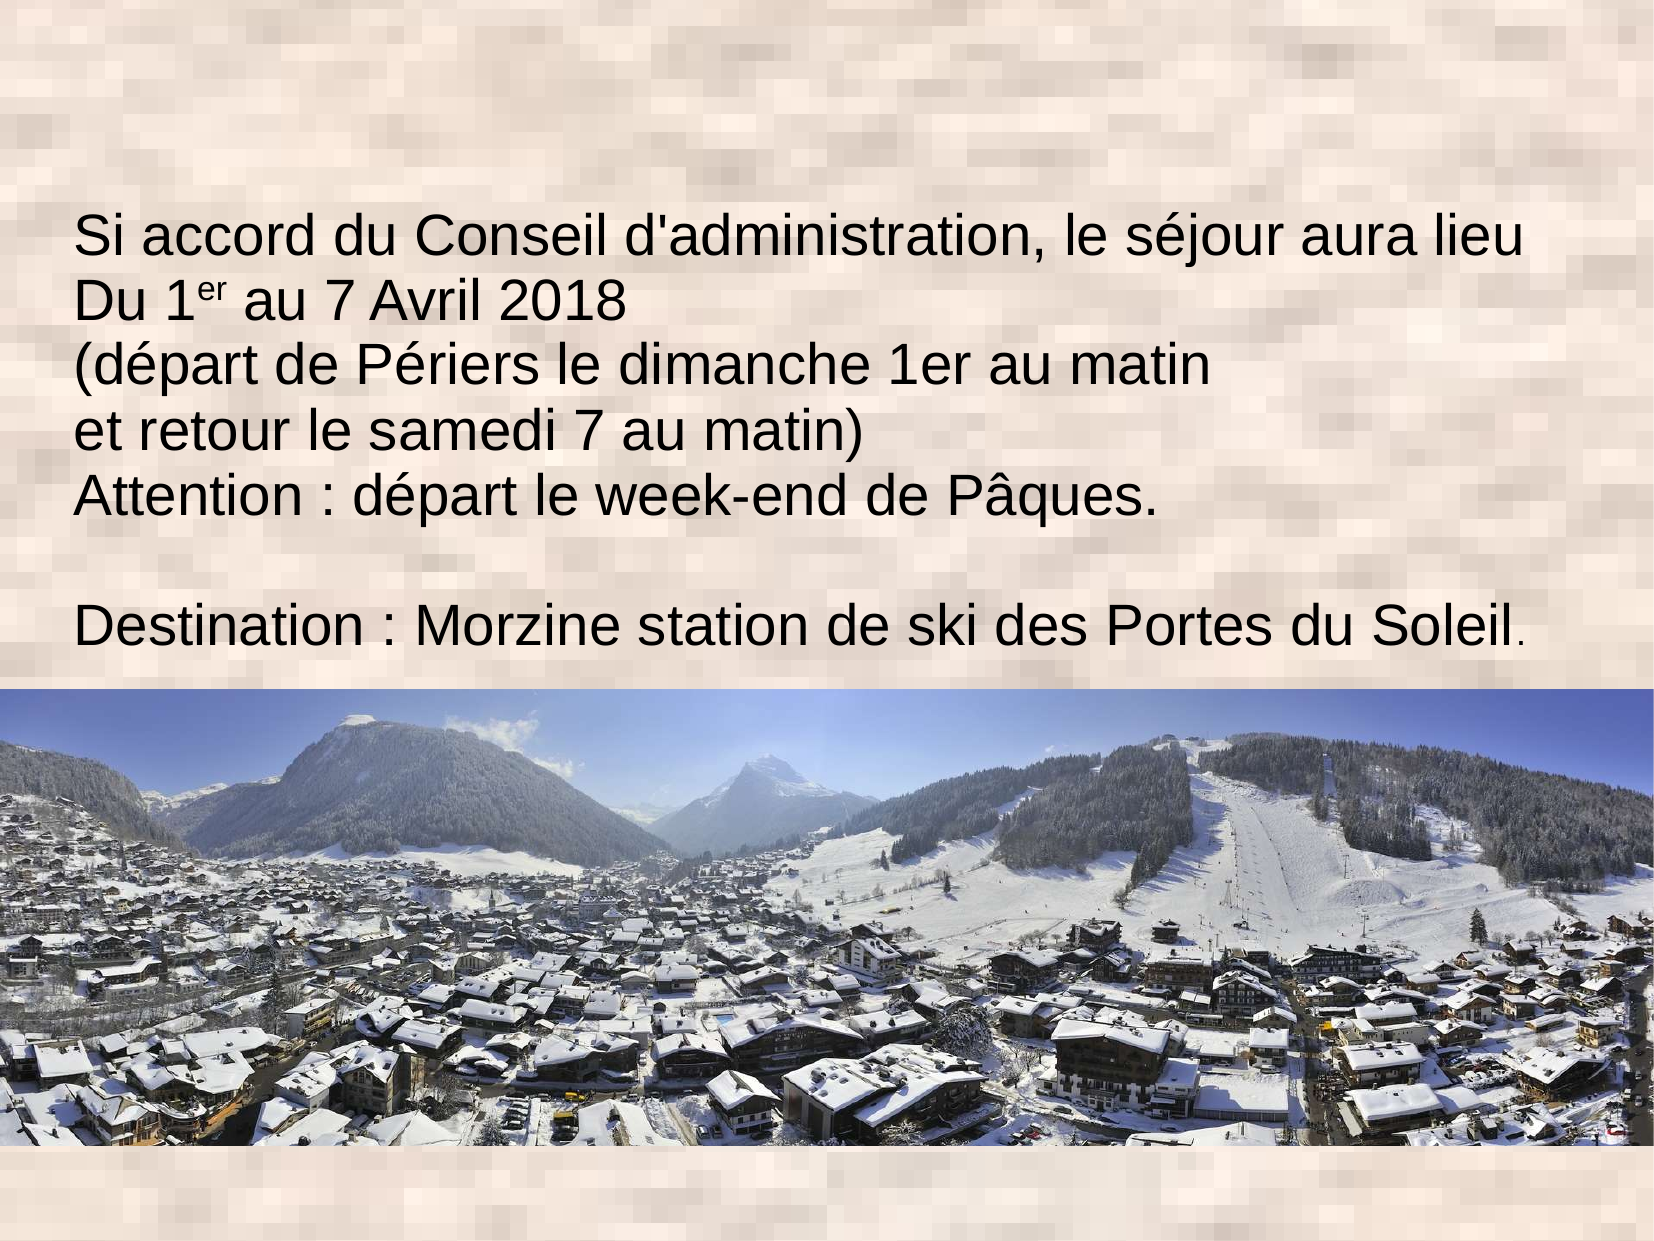

Si accord du Conseil d'administration, le séjour aura lieu
Du 1er au 7 Avril 2018
(départ de Périers le dimanche 1er au matin
et retour le samedi 7 au matin)
Attention : départ le week-end de Pâques.
Destination : Morzine station de ski des Portes du Soleil.